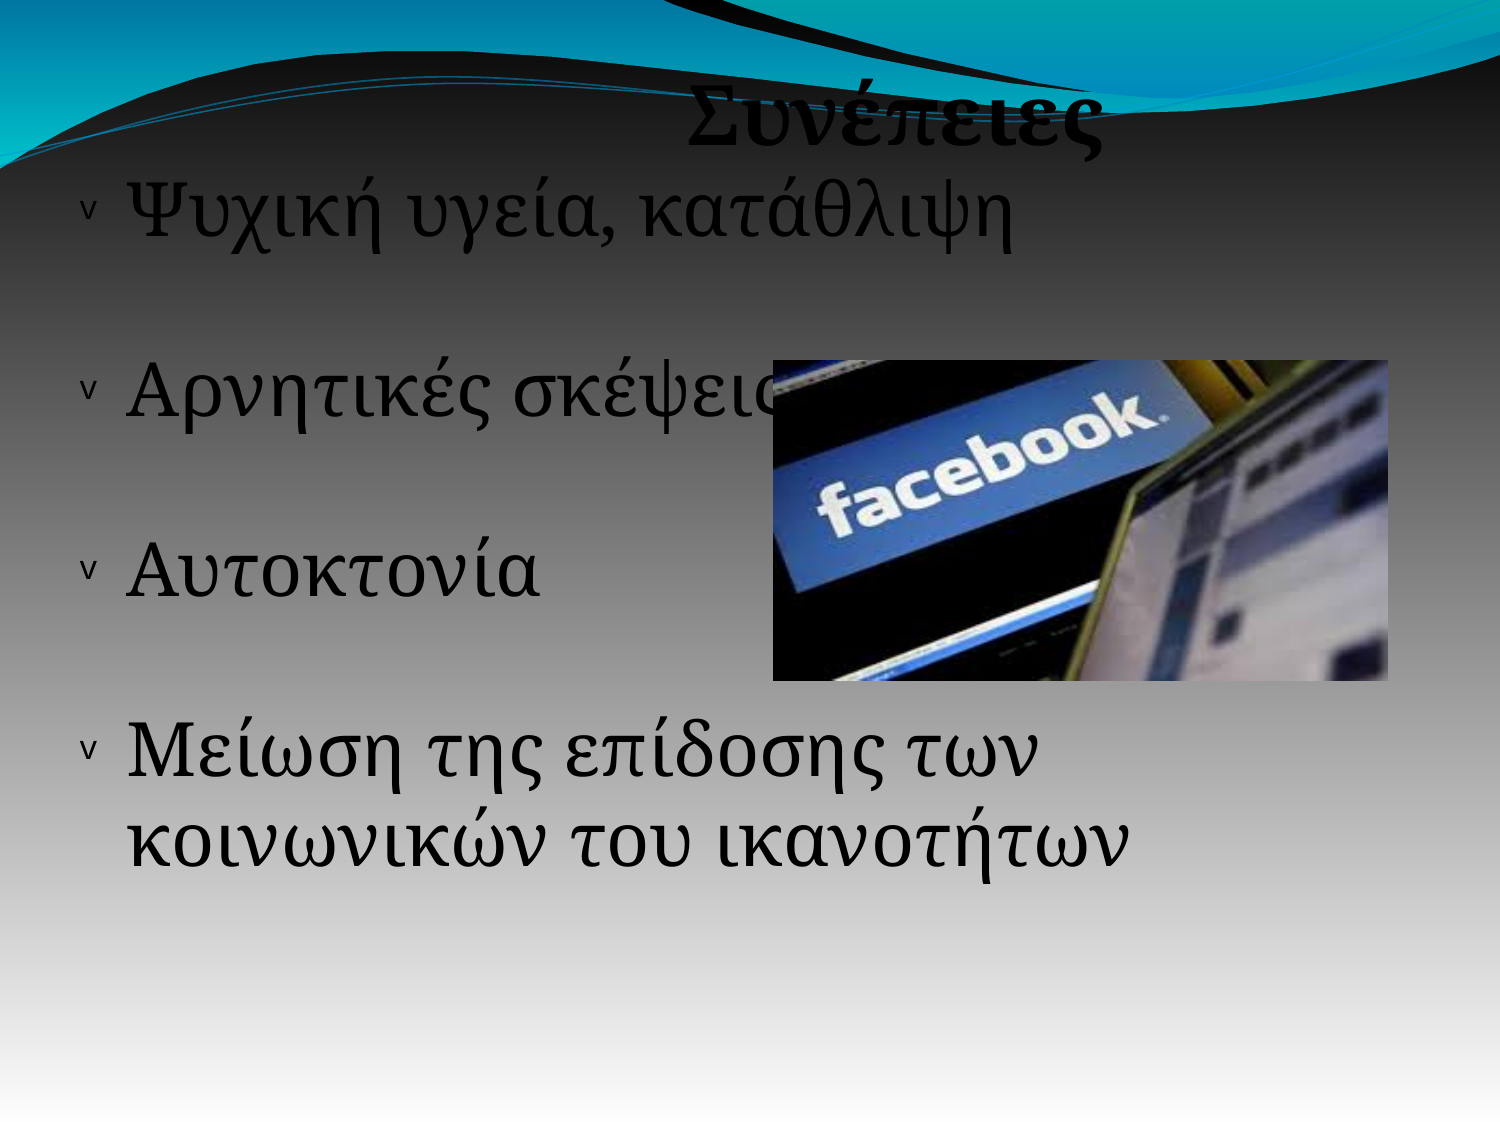

Συνέπειες
Ψυχική υγεία, κατάθλιψη
Αρνητικές σκέψεις
Αυτοκτονία
Μείωση της επίδοσης των κοινωνικών του ικανοτήτων